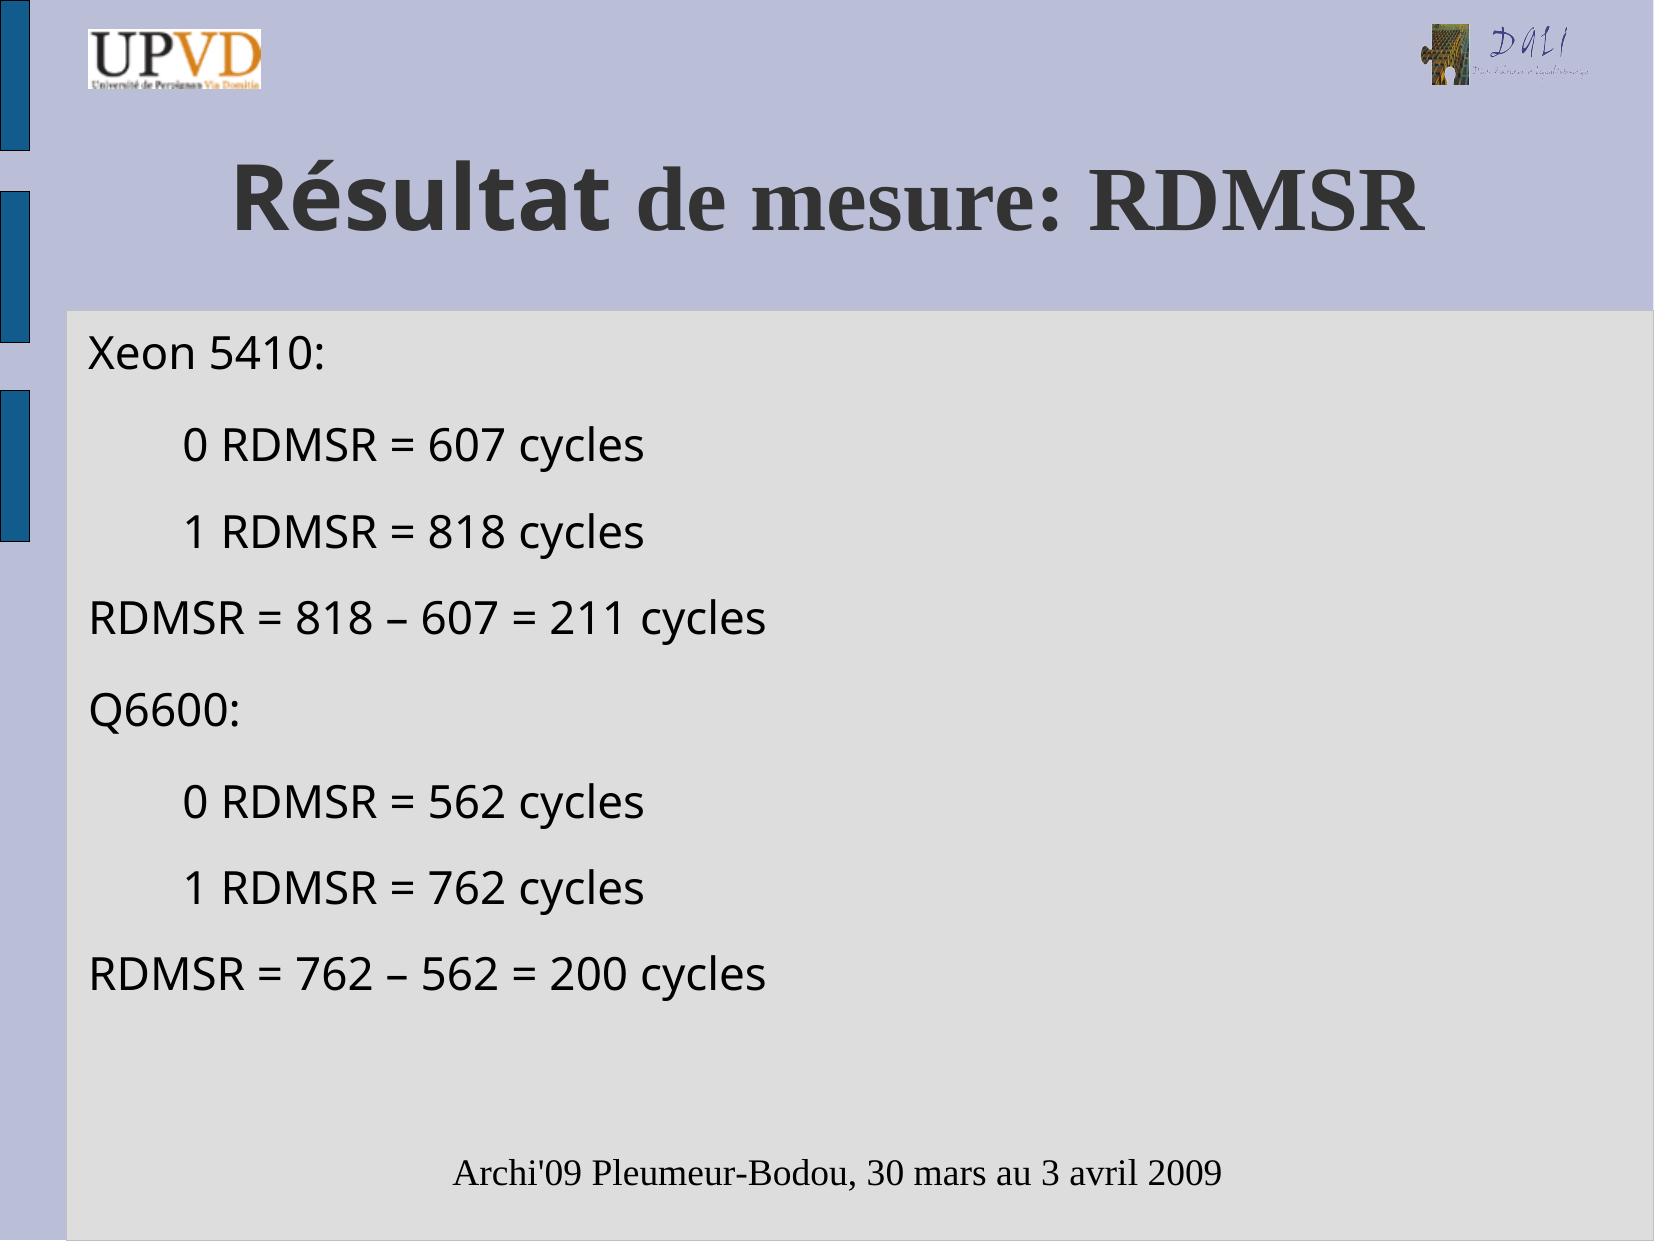

# Résultat de mesure: RDMSR
Xeon 5410:
0 RDMSR = 607 cycles
1 RDMSR = 818 cycles
RDMSR = 818 – 607 = 211 cycles
Q6600:
0 RDMSR = 562 cycles
1 RDMSR = 762 cycles
RDMSR = 762 – 562 = 200 cycles
Archi'09 Pleumeur-Bodou, 30 mars au 3 avril 2009